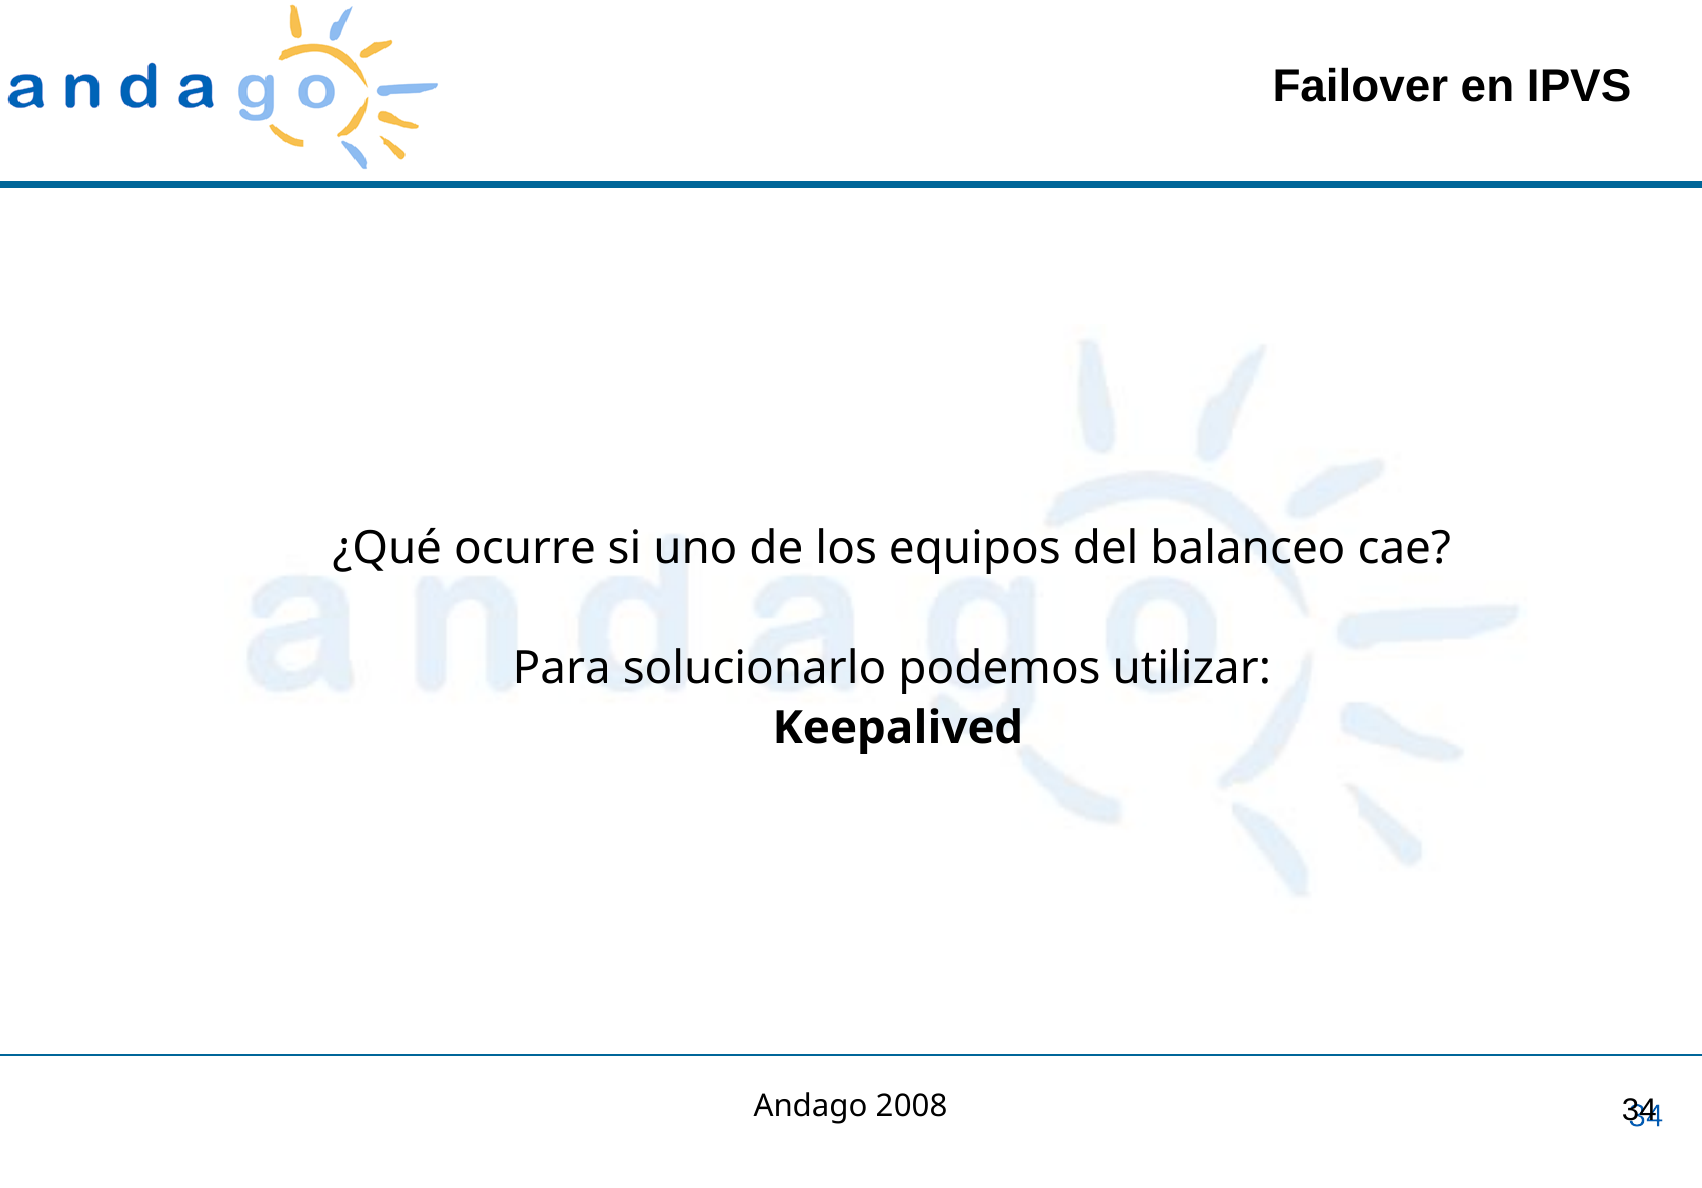

# Failover en IPVS
¿Qué ocurre si uno de los equipos del balanceo cae?
Para solucionarlo podemos utilizar:
 Keepalived